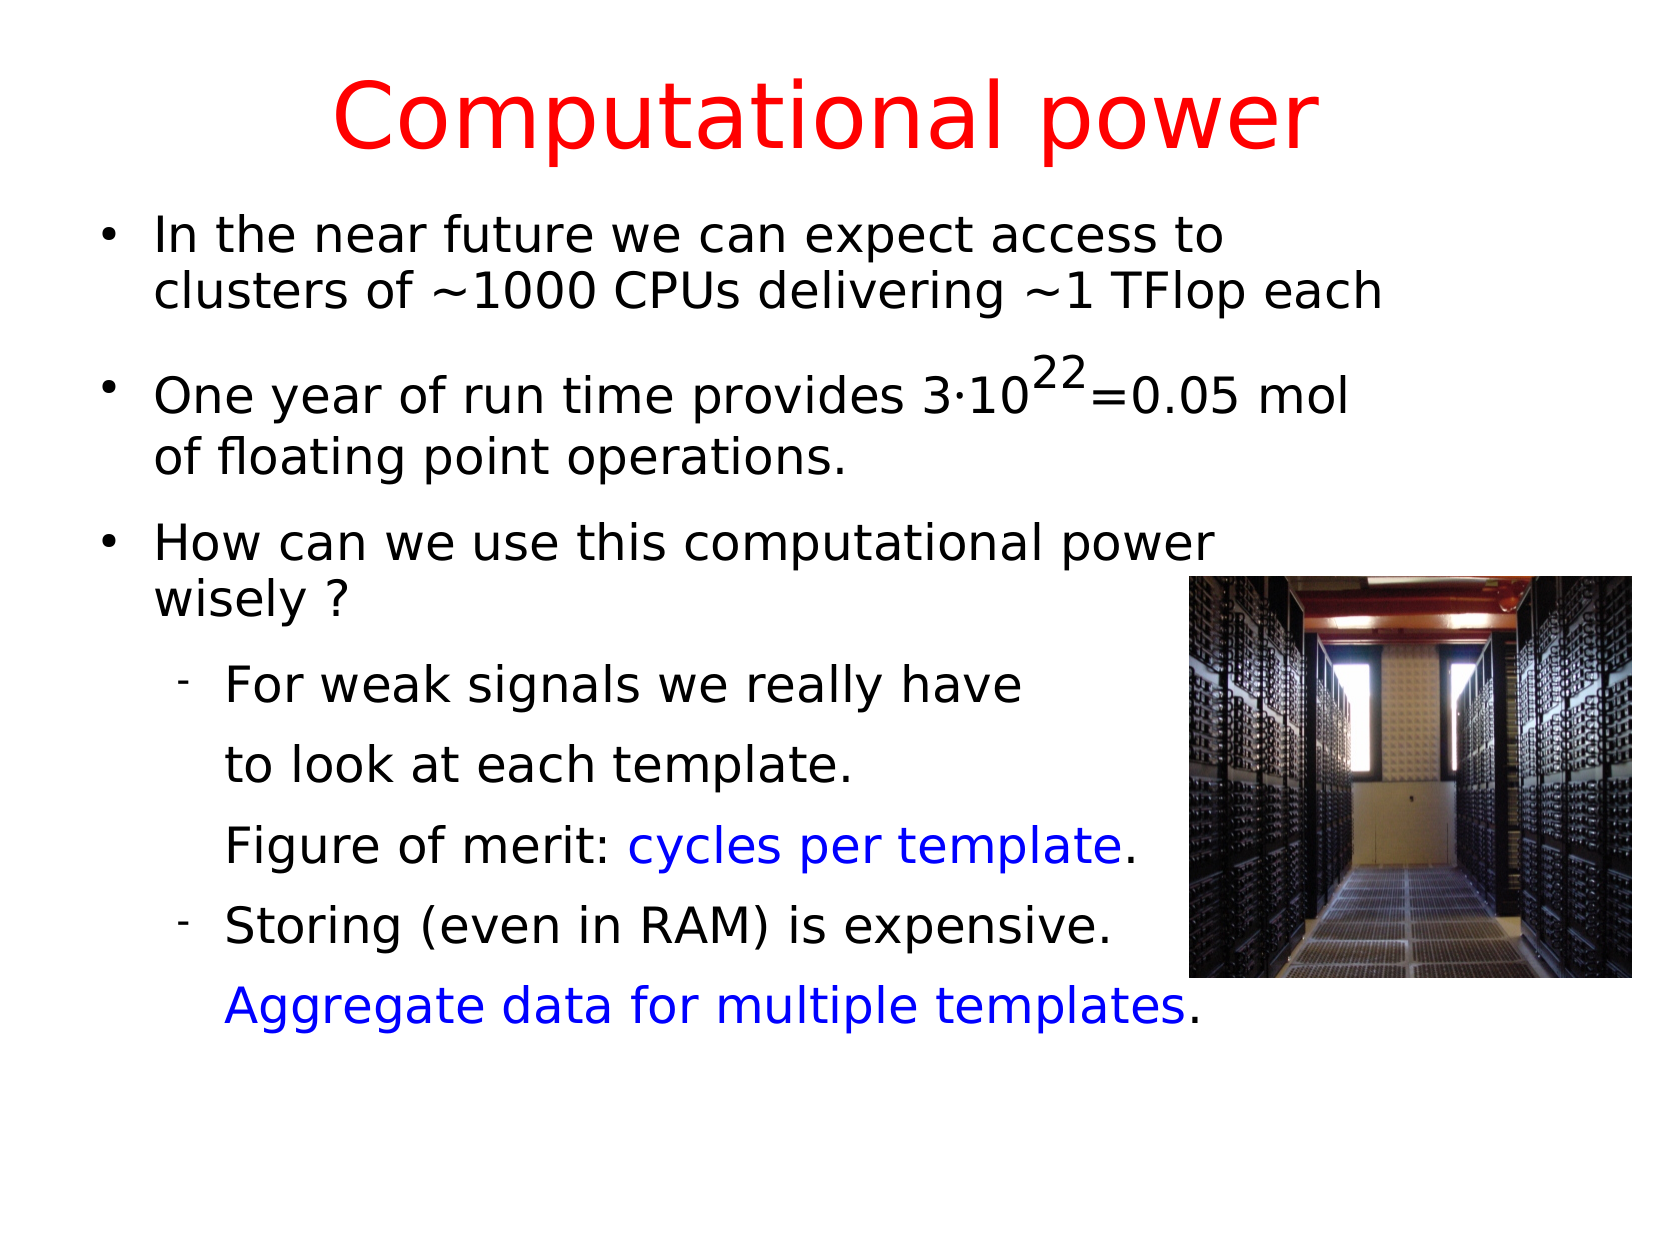

# Computational power
In the near future we can expect access to clusters of ~1000 CPUs delivering ~1 TFlop each
One year of run time provides 3·1022=0.05 mol of floating point operations.
How can we use this computational power wisely ?
For weak signals we really have
to look at each template.
Figure of merit: cycles per template.
Storing (even in RAM) is expensive.
Aggregate data for multiple templates.